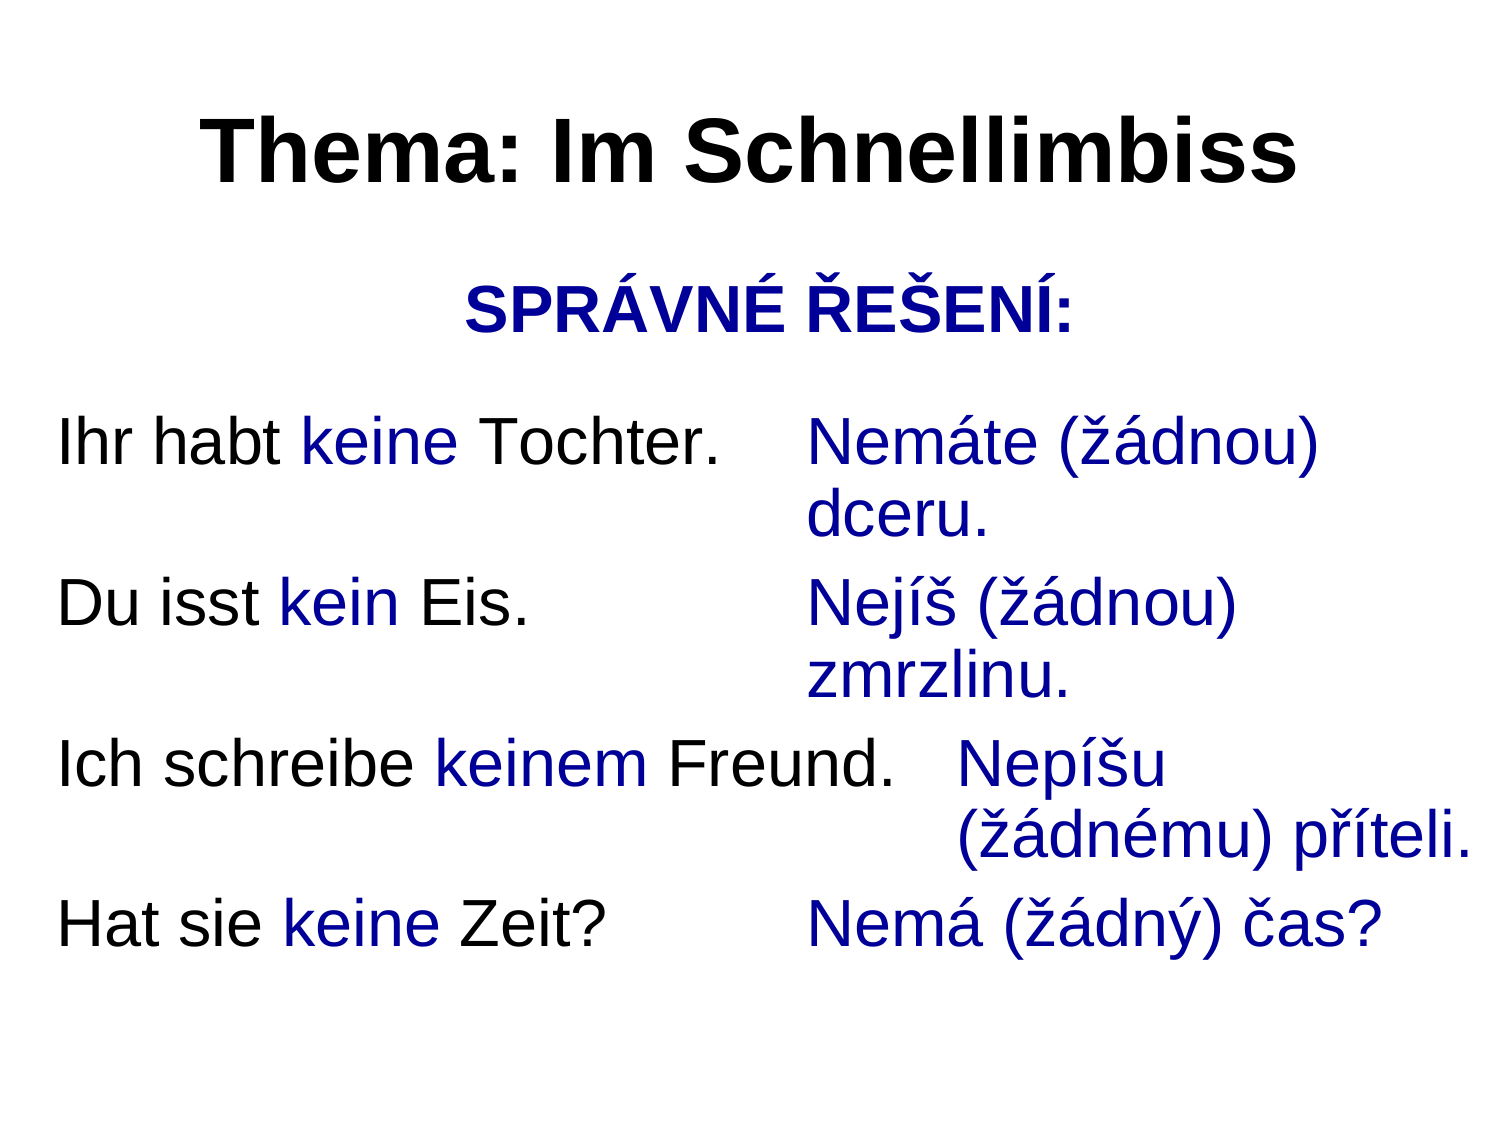

# Thema: Im Schnellimbiss
SPRÁVNÉ ŘEŠENÍ:
Ihr habt keine Tochter.	Nemáte (žádnou) 						dceru.
Du isst kein Eis.		Nejíš (žádnou) 						zmrzlinu.
Ich schreibe keinem Freund.	Nepíšu 								(žádnému) příteli.
Hat sie keine Zeit?		Nemá (žádný) čas?